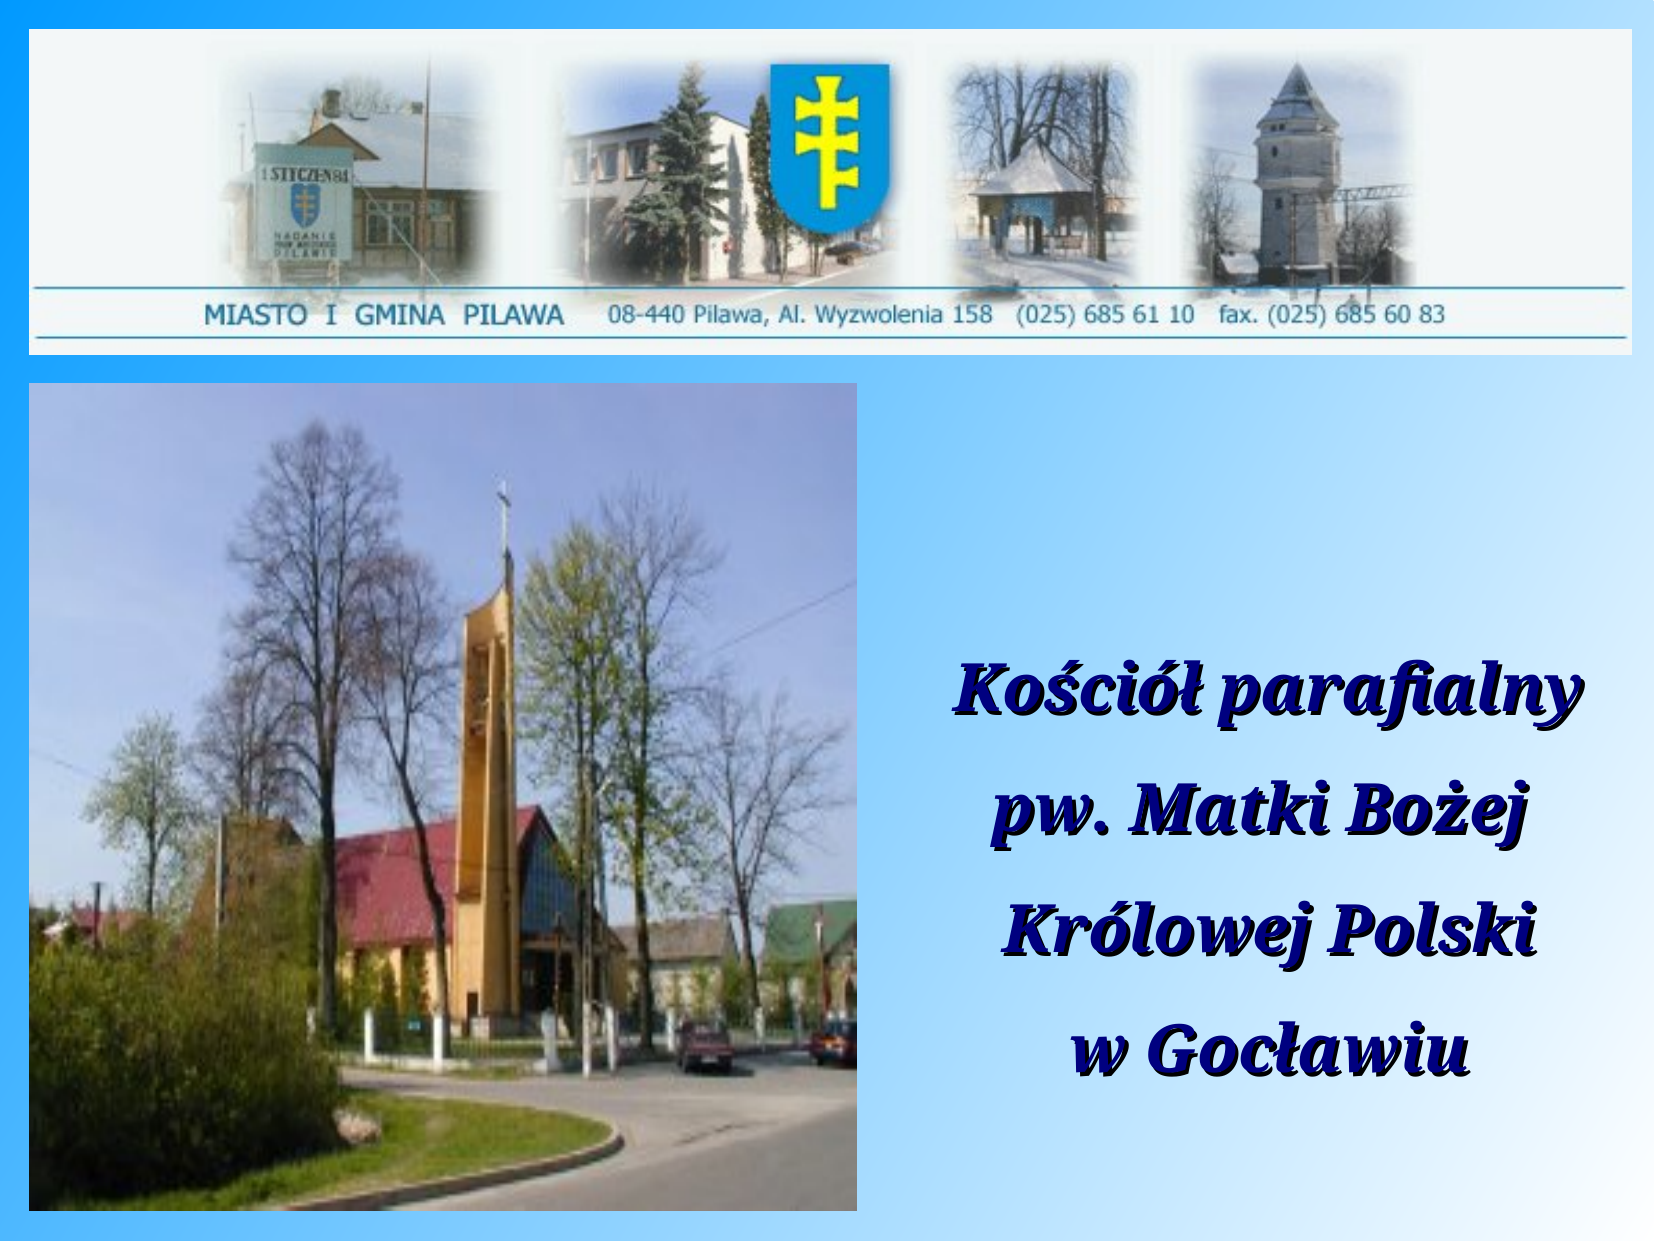

#
Kościół parafialny
pw. Matki Bożej
Królowej Polski
w Gocławiu